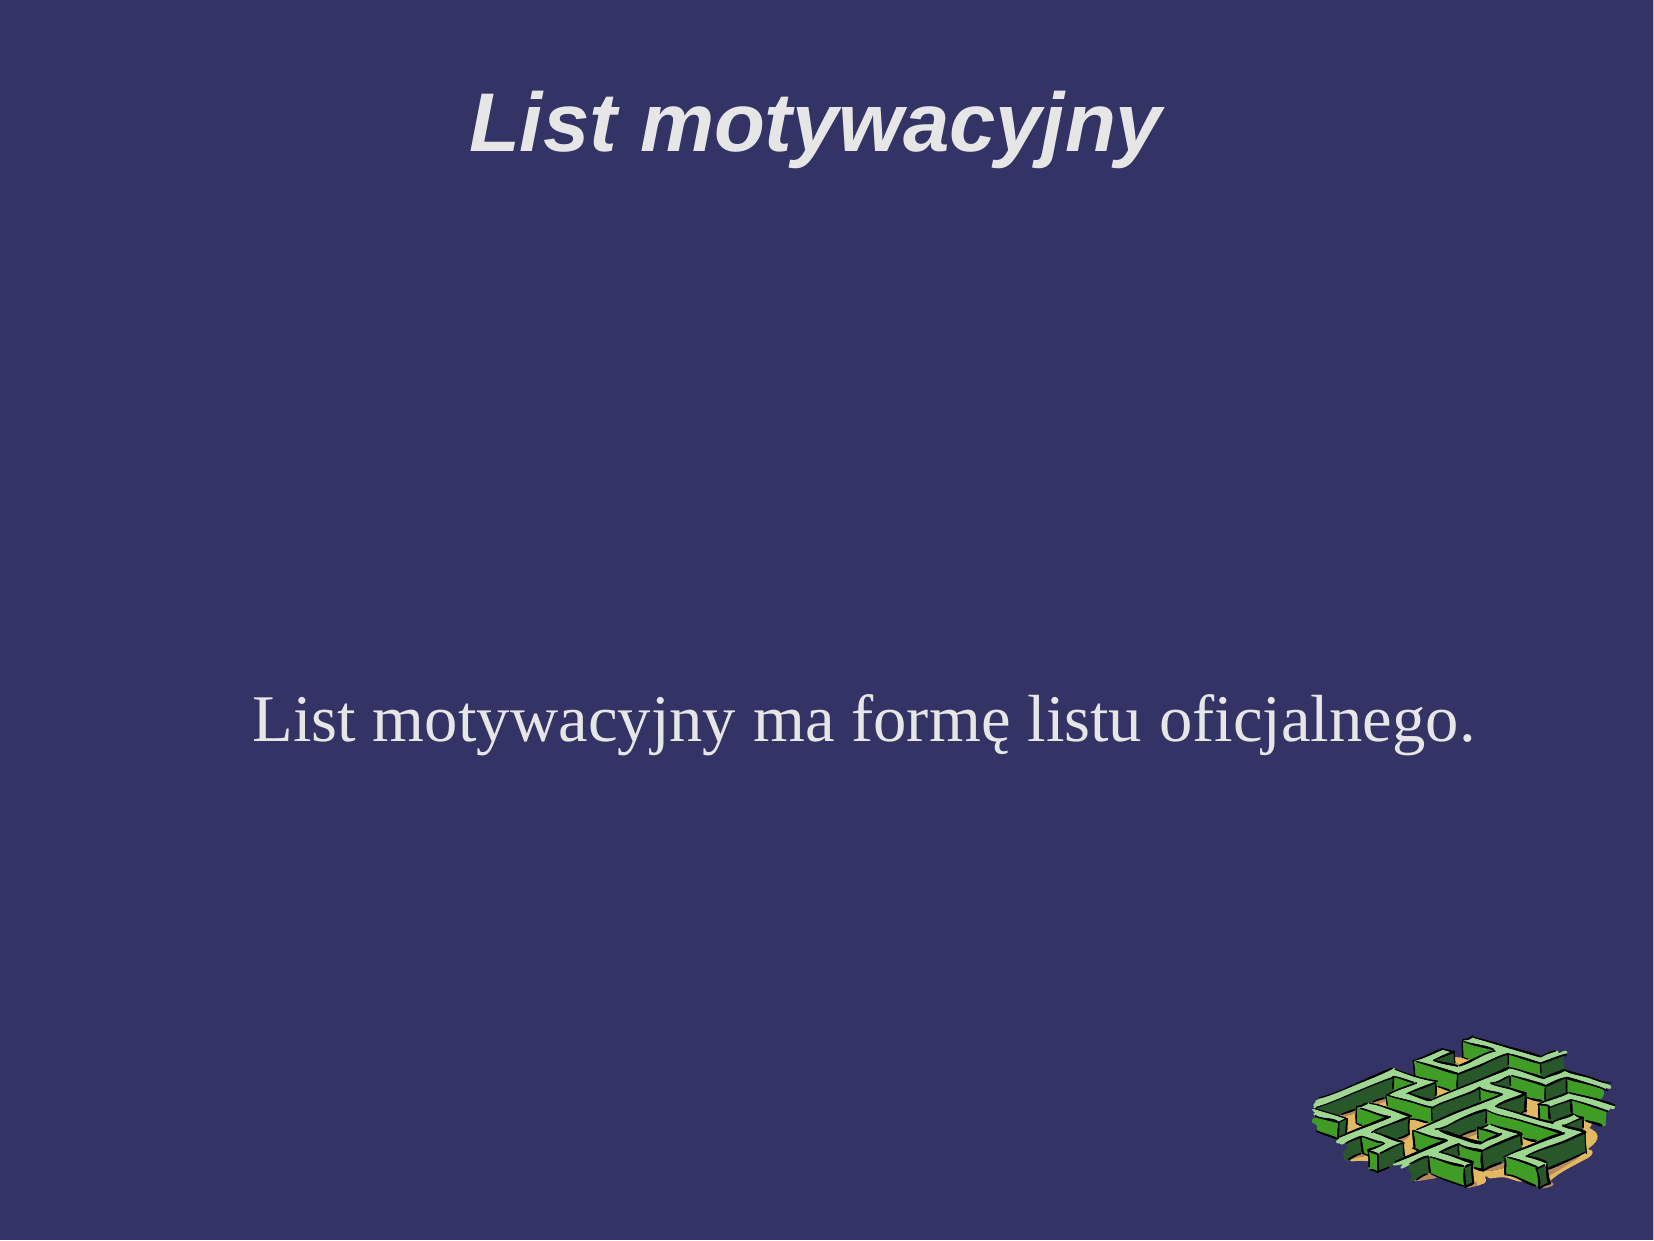

# List motywacyjny
List motywacyjny ma formę listu oficjalnego.